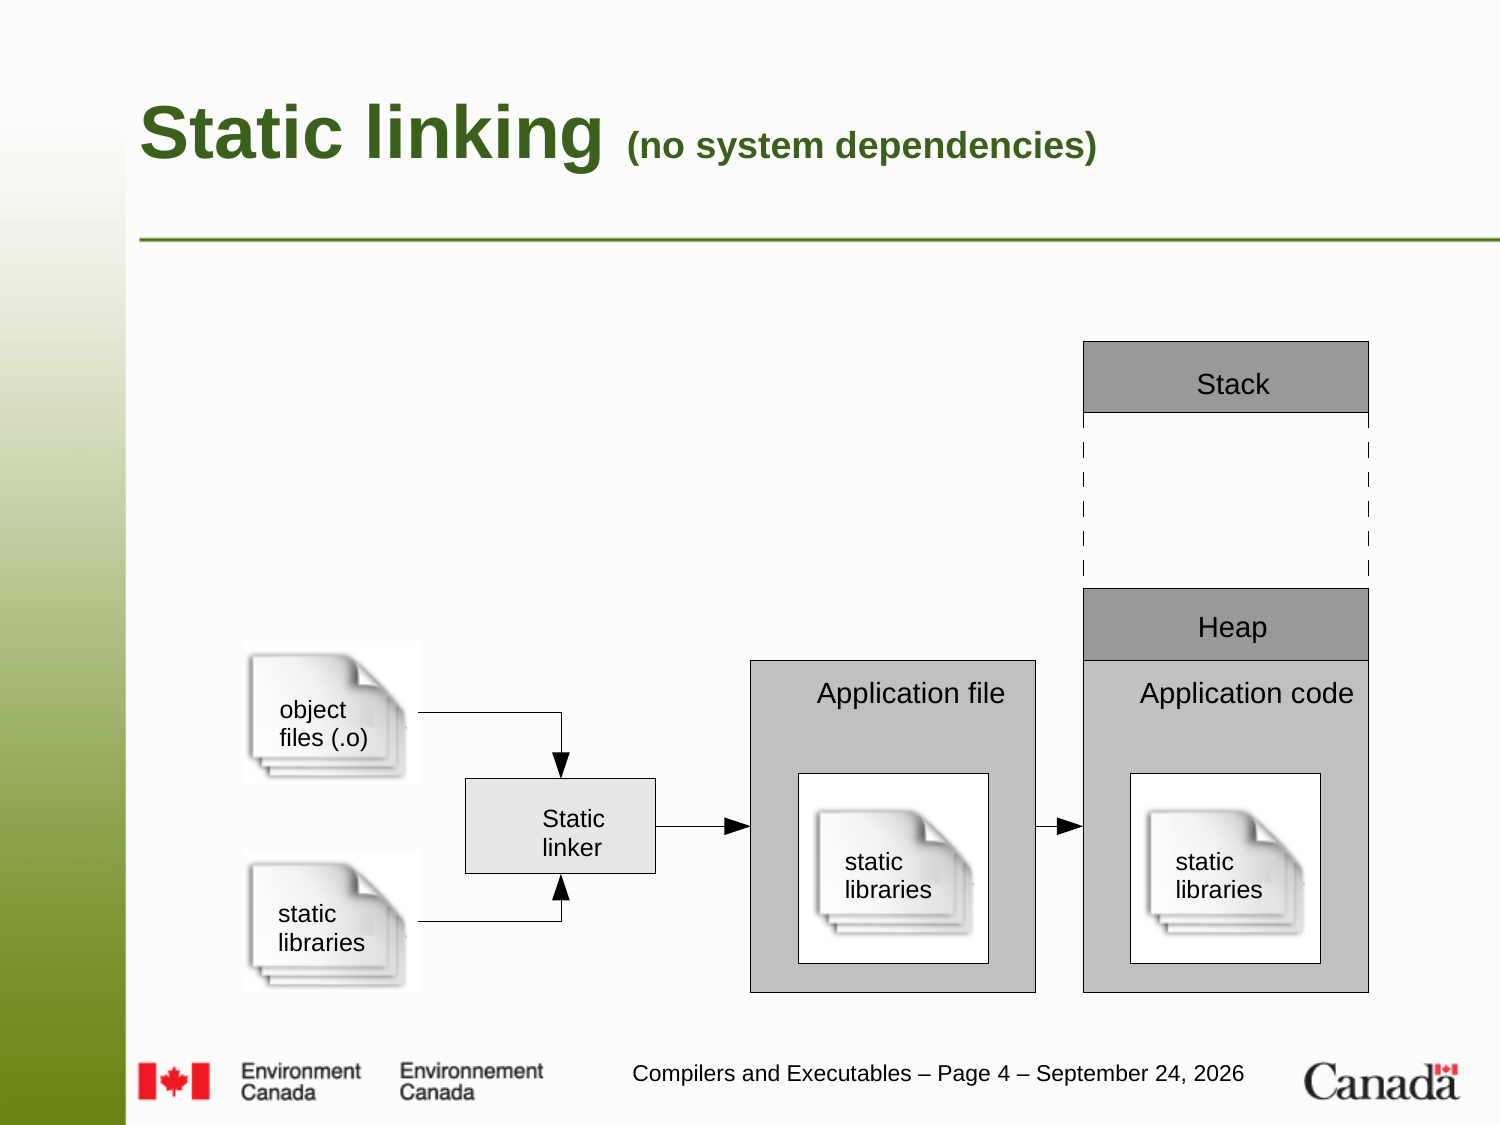

# Static linking (no system dependencies)
Stack
Heap
object
files (.o)
Application file
Application code
Static
linker
static
libraries
static
libraries
static
libraries